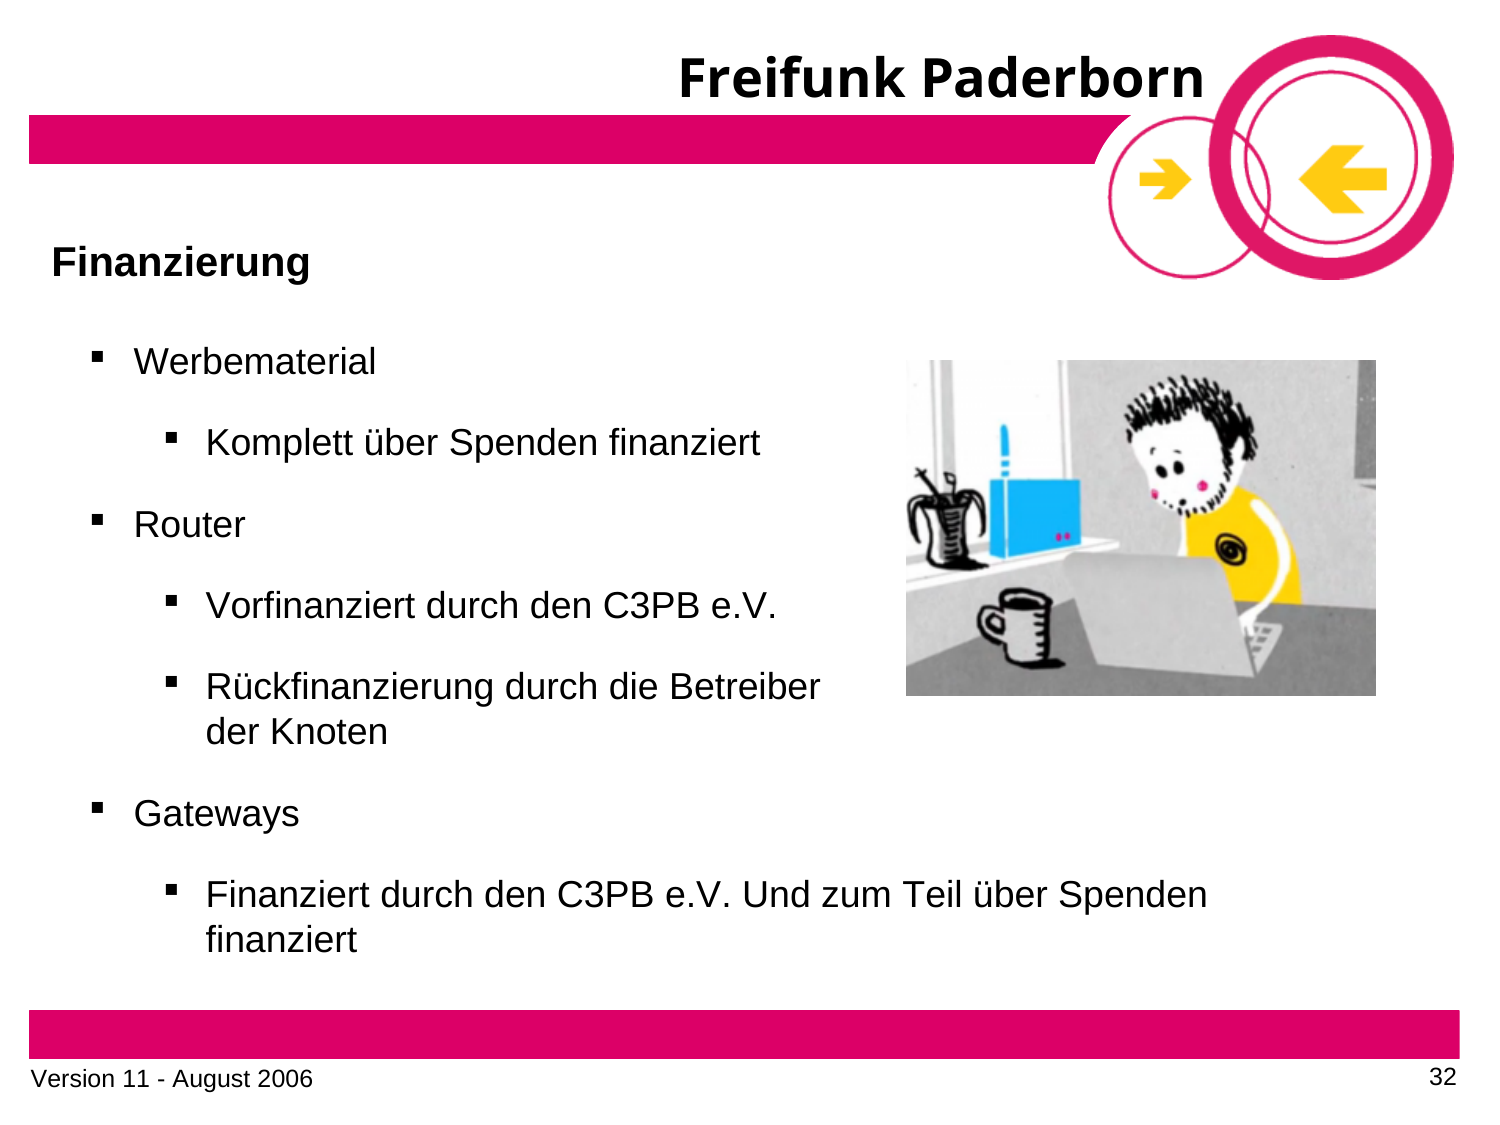

Finanzierung
Werbematerial
Komplett über Spenden finanziert
Router
Vorfinanziert durch den C3PB e.V.
Rückfinanzierung durch die Betreiber
der Knoten
Gateways
Finanziert durch den C3PB e.V. Und zum Teil über Spenden finanziert
32
Version 11 - August 2006